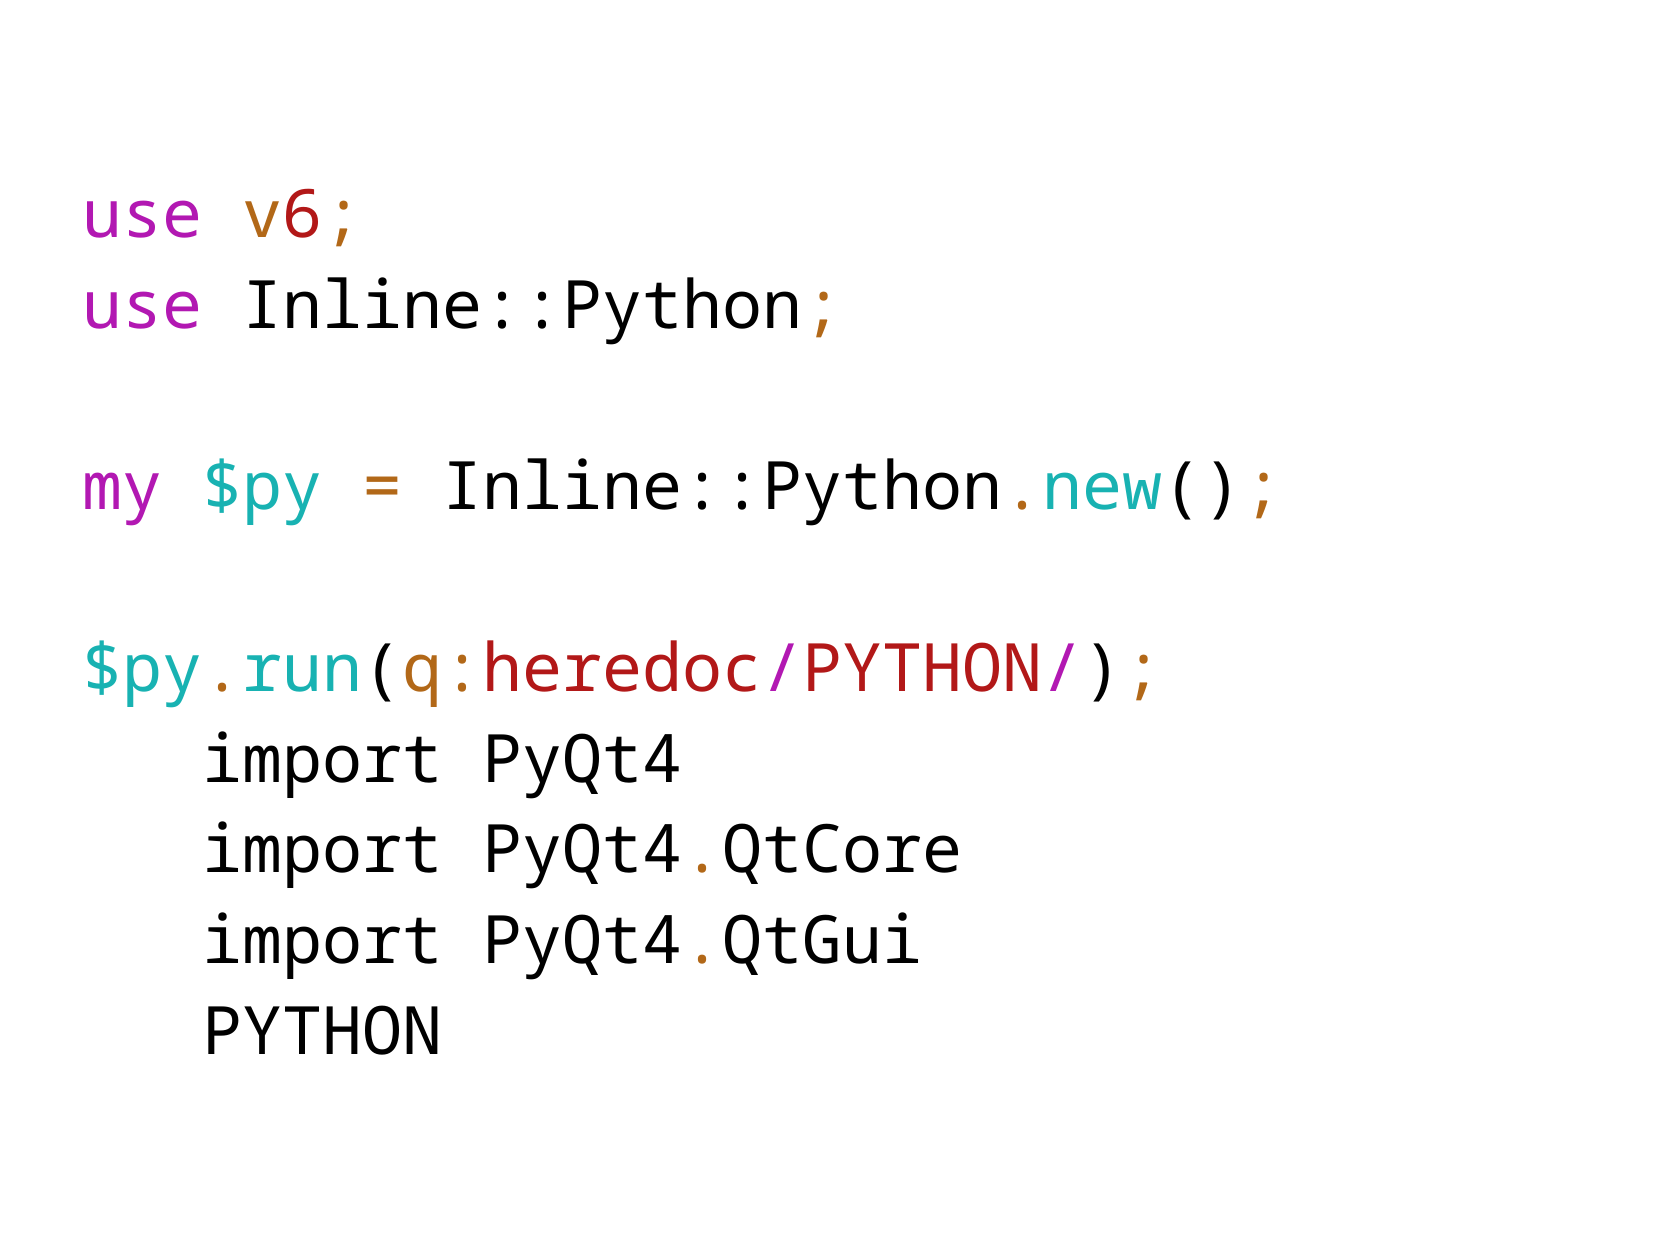

# use v6; use Inline::Python; my $py = Inline::Python.new(); $py.run(q:heredoc/PYTHON/);    import PyQt4    import PyQt4.QtCore    import PyQt4.QtGui    PYTHON